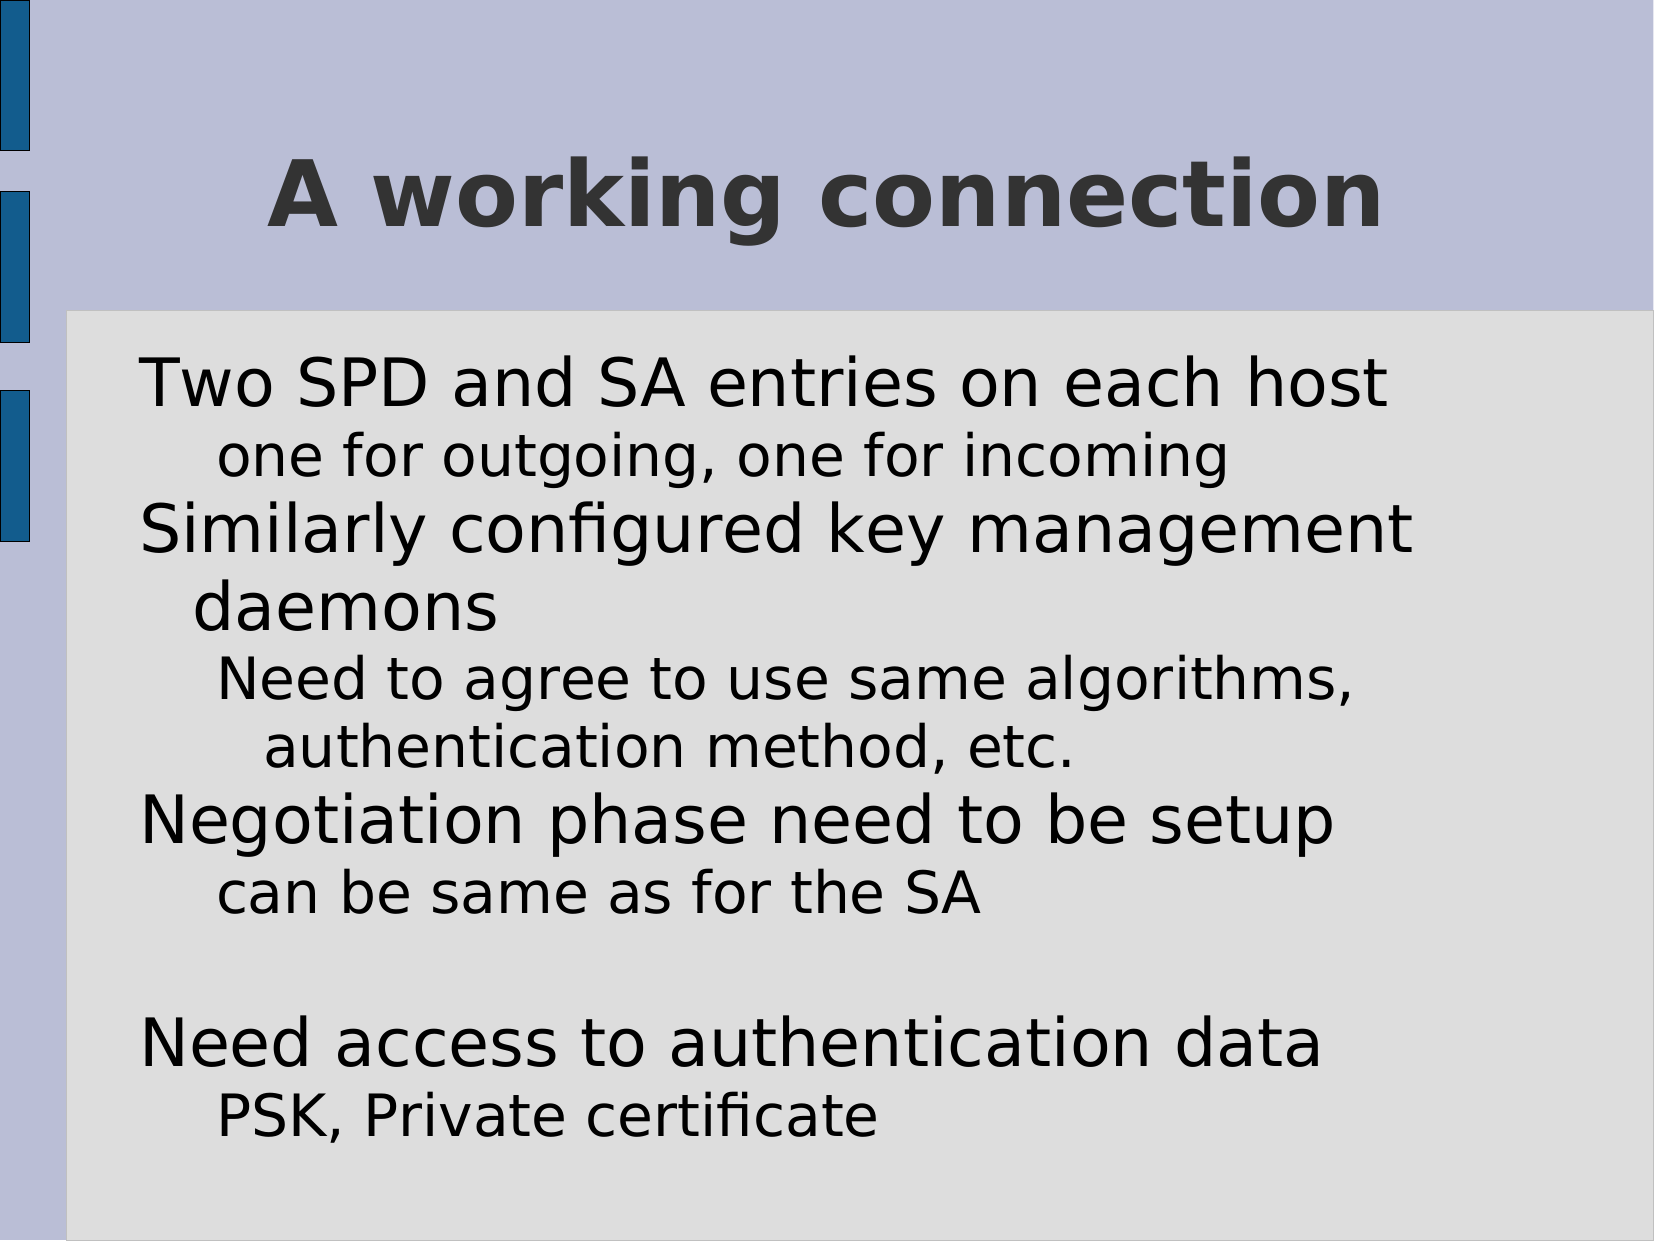

# A working connection
Two SPD and SA entries on each host
one for outgoing, one for incoming
Similarly configured key management daemons
Need to agree to use same algorithms, authentication method, etc.
Negotiation phase need to be setup
can be same as for the SA
Need access to authentication data
PSK, Private certificate